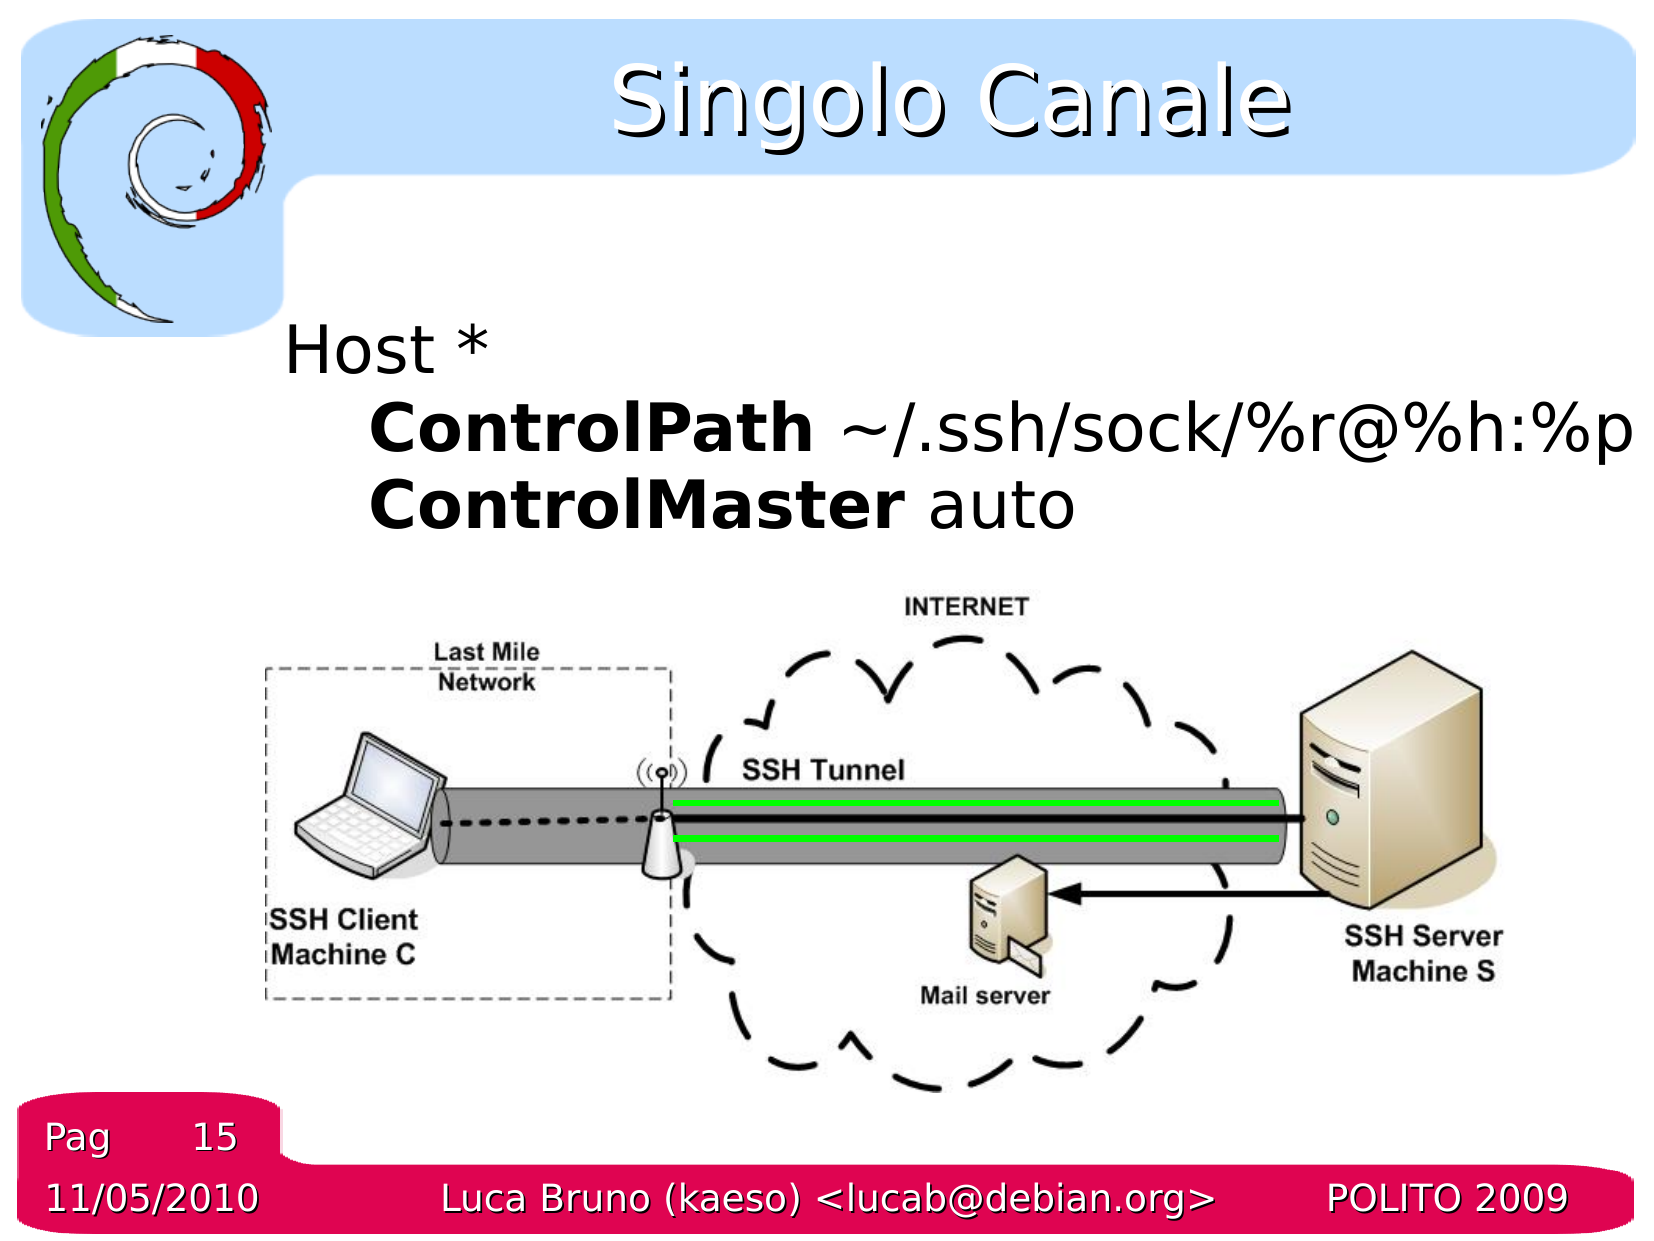

# Singolo Canale
Host *
 ControlPath ~/.ssh/sock/%r@%h:%p
 ControlMaster auto
Pag
Luca Bruno (kaeso) <lucab@debian.org> 		POLITO 2009
11/05/2010